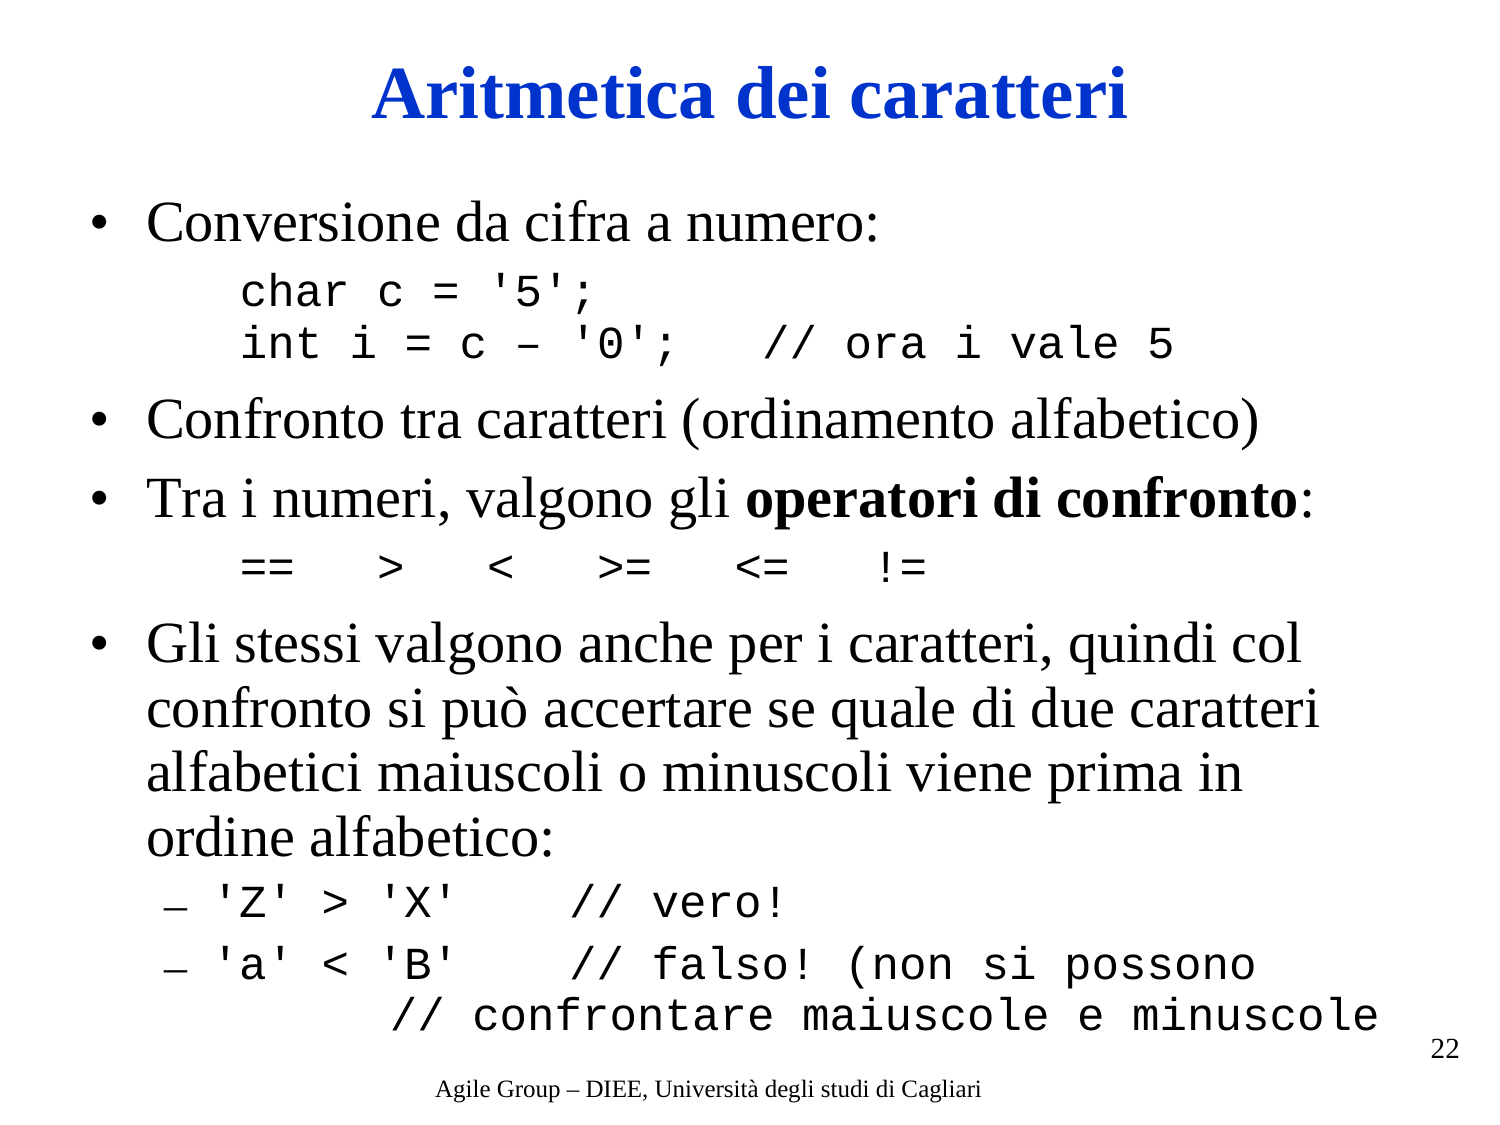

# Aritmetica dei caratteri
Conversione da cifra a numero:
	char c = '5';
	int i = c – '0'; // ora i vale 5
Confronto tra caratteri (ordinamento alfabetico)
Tra i numeri, valgono gli operatori di confronto:
	== > < >= <= !=
Gli stessi valgono anche per i caratteri, quindi col confronto si può accertare se quale di due caratteri alfabetici maiuscoli o minuscoli viene prima in ordine alfabetico:
'Z' > 'X' // vero!
'a' < 'B' // falso! (non si possono 			// confrontare maiuscole e minuscole
22